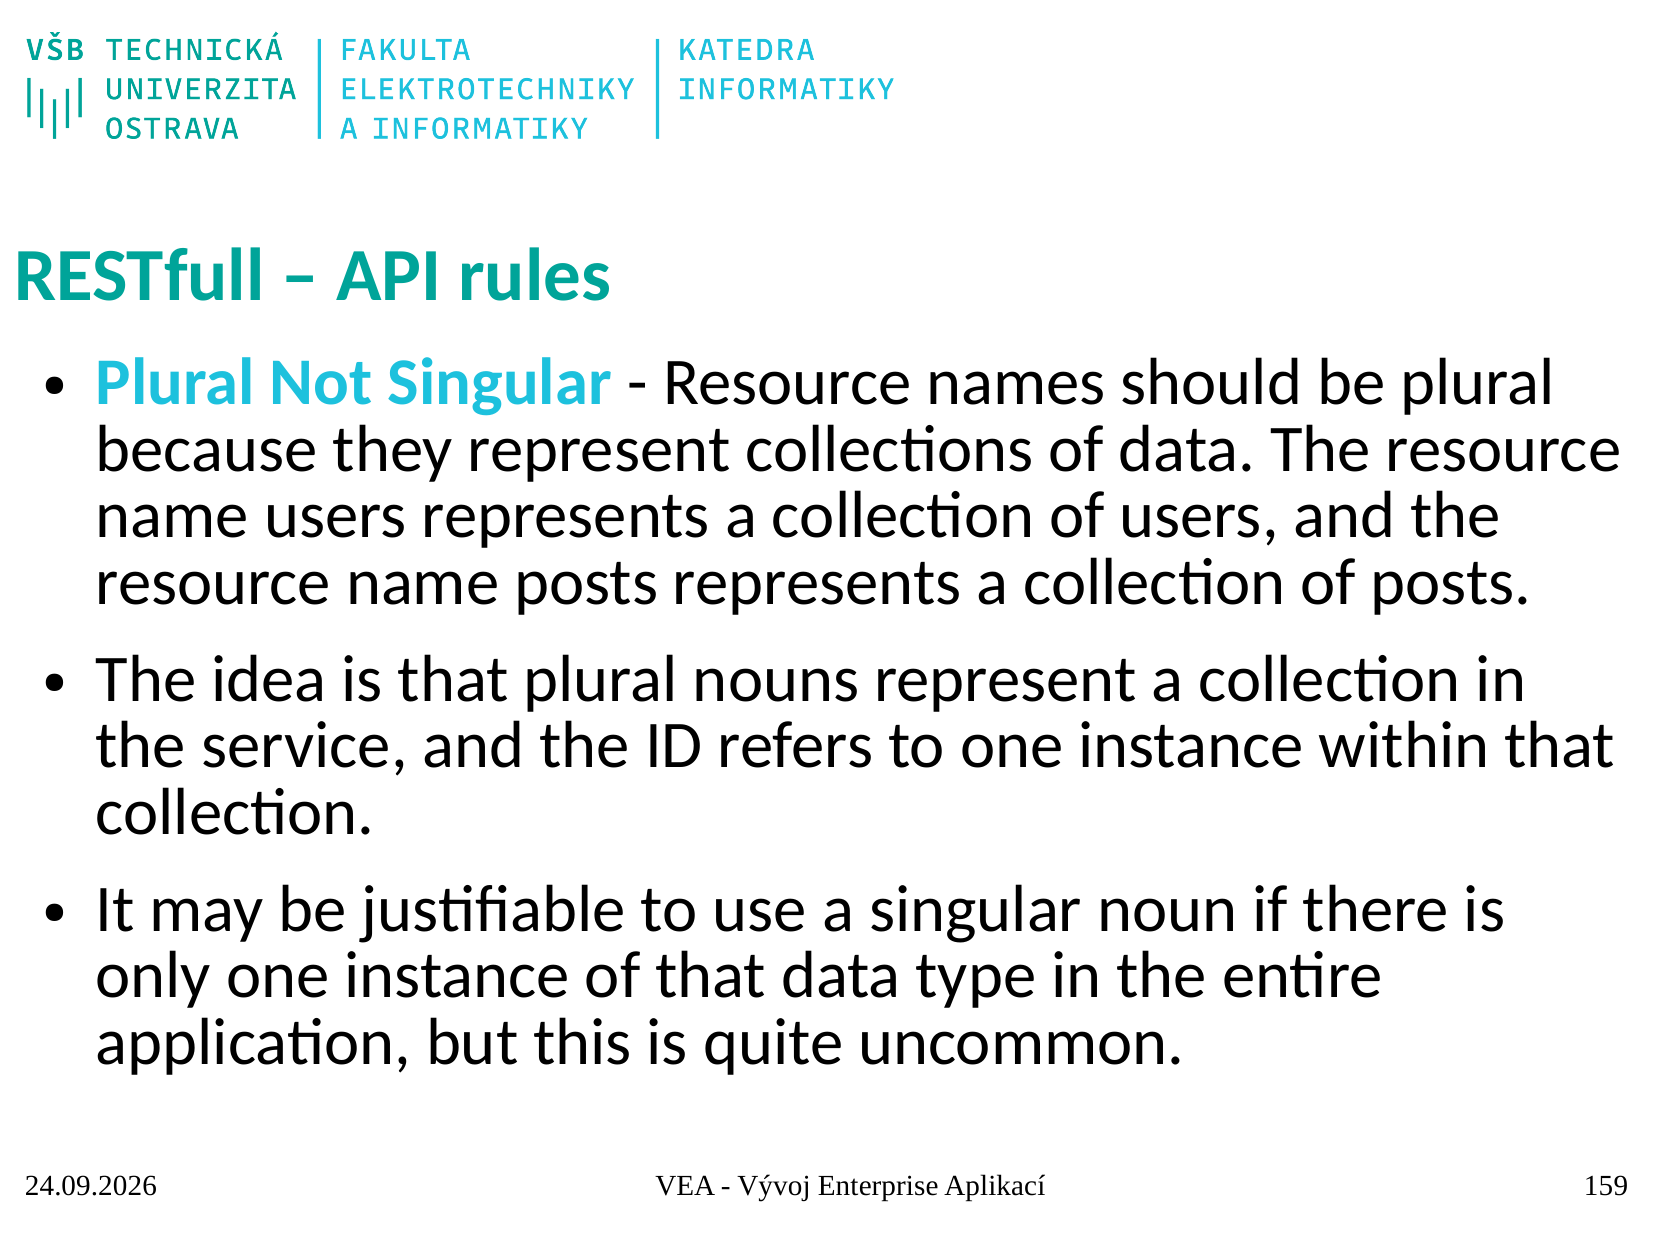

RESTfull – API rules
# Plural Not Singular - Resource names should be plural because they represent collections of data. The resource name users represents a collection of users, and the resource name posts represents a collection of posts.
The idea is that plural nouns represent a collection in the service, and the ID refers to one instance within that collection.
It may be justifiable to use a singular noun if there is only one instance of that data type in the entire application, but this is quite uncommon.
VEA - Vývoj Enterprise Aplikací
159